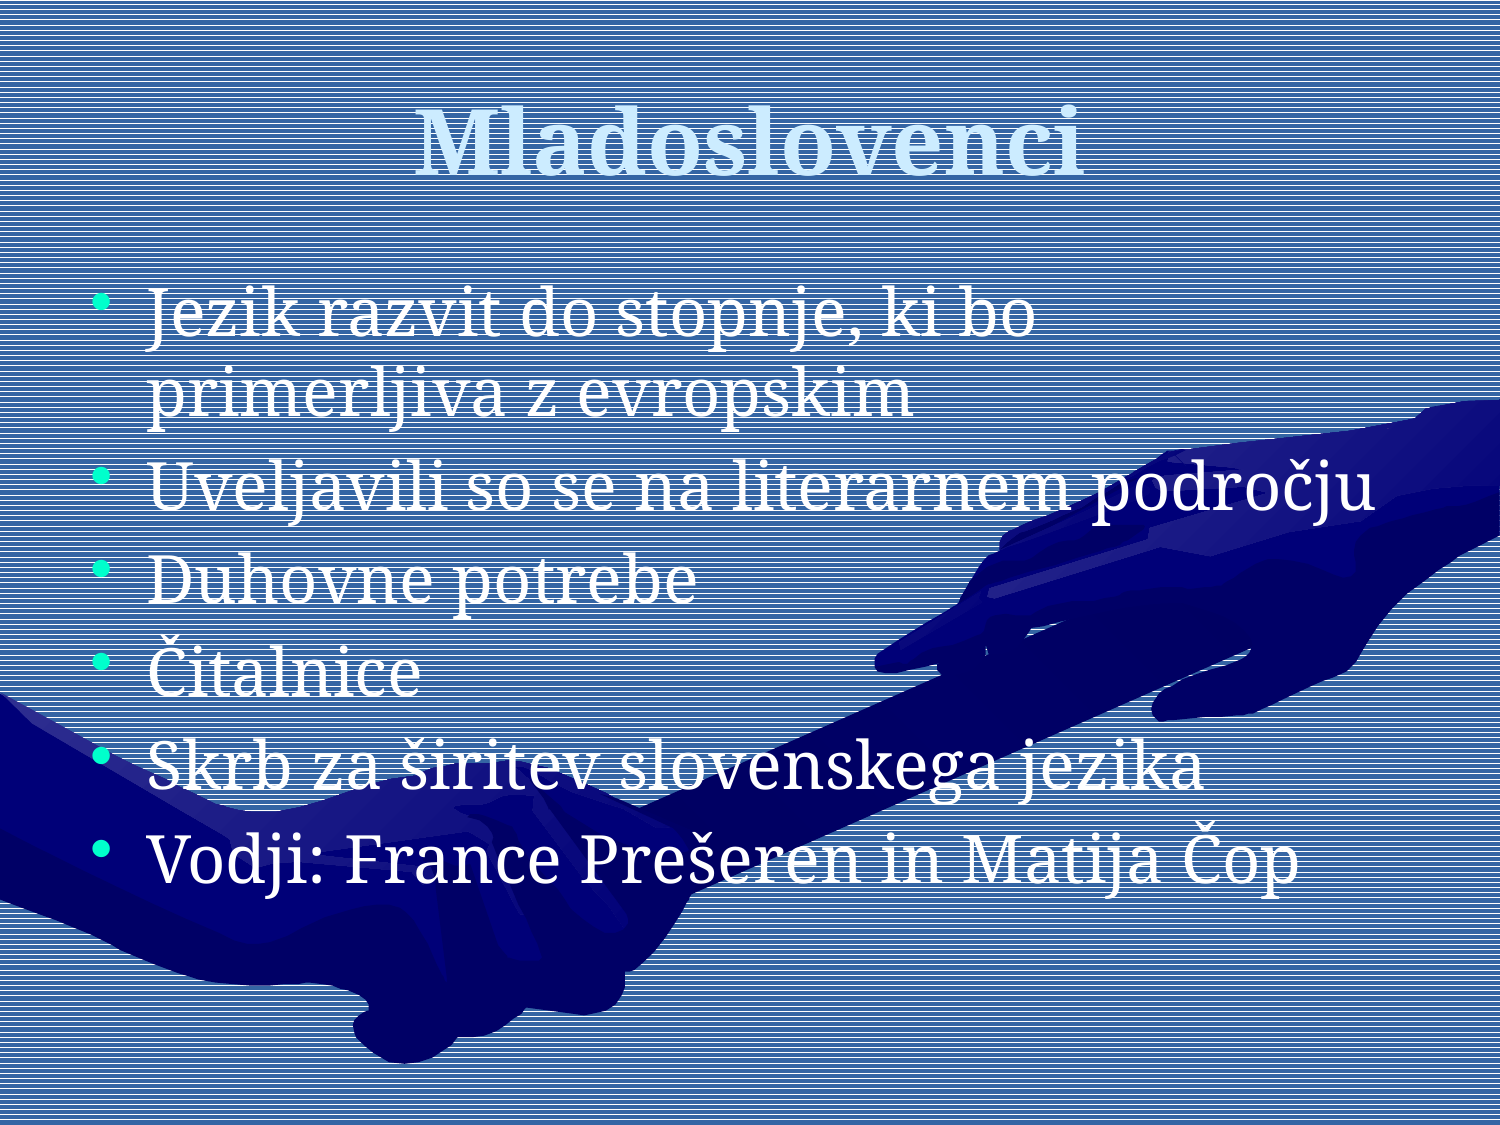

# Mladoslovenci
Jezik razvit do stopnje, ki bo primerljiva z evropskim
Uveljavili so se na literarnem področju
Duhovne potrebe
Čitalnice
Skrb za širitev slovenskega jezika
Vodji: France Prešeren in Matija Čop